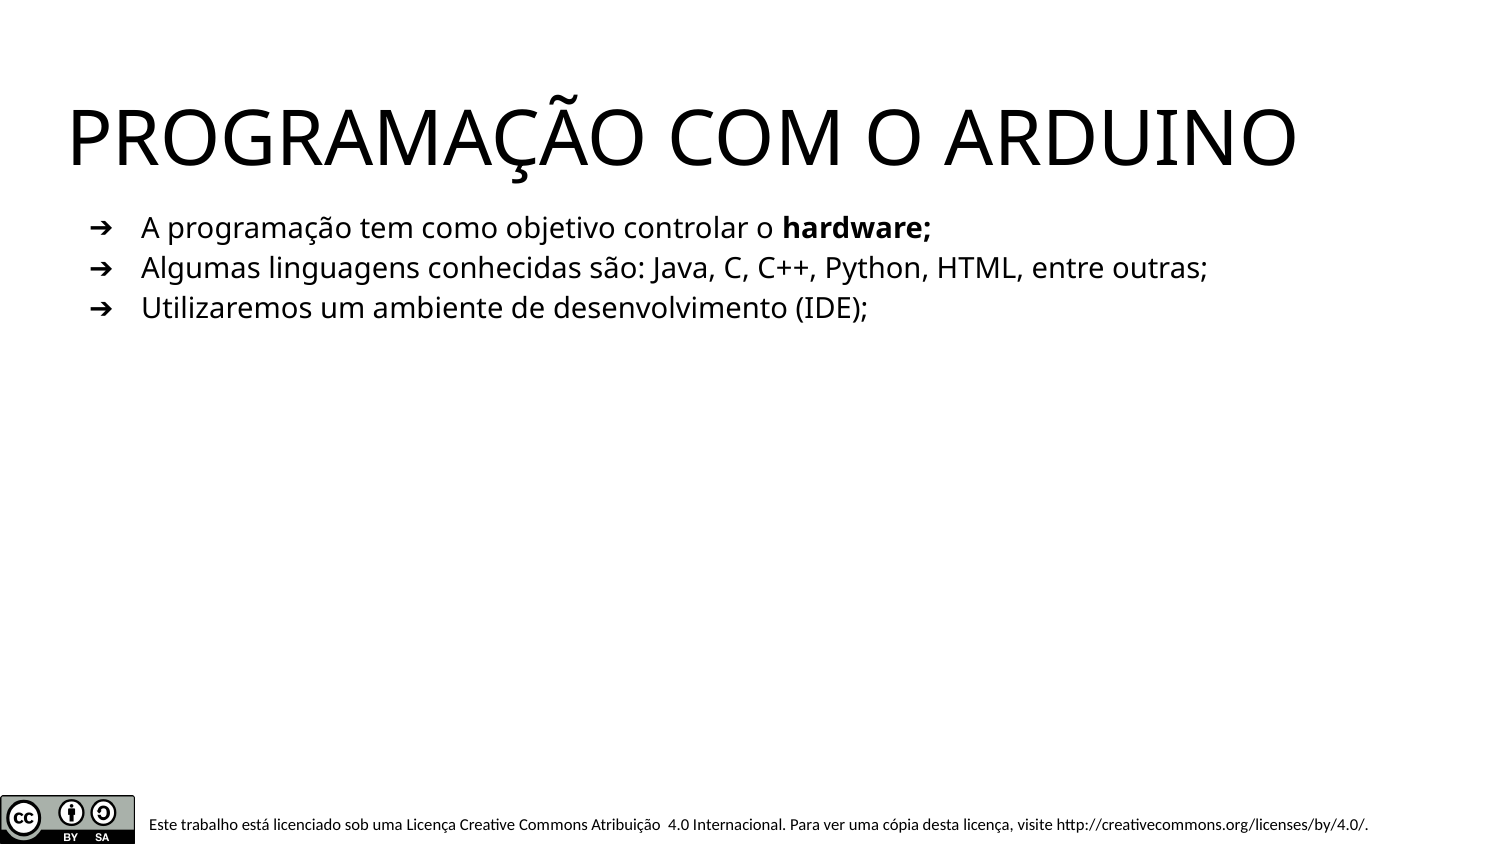

# PROGRAMAÇÃO COM O ARDUINO
A programação tem como objetivo controlar o hardware;
Algumas linguagens conhecidas são: Java, C, C++, Python, HTML, entre outras;
Utilizaremos um ambiente de desenvolvimento (IDE);
Este trabalho está licenciado sob uma Licença Creative Commons Atribuição 4.0 Internacional. Para ver uma cópia desta licença, visite http://creativecommons.org/licenses/by/4.0/.